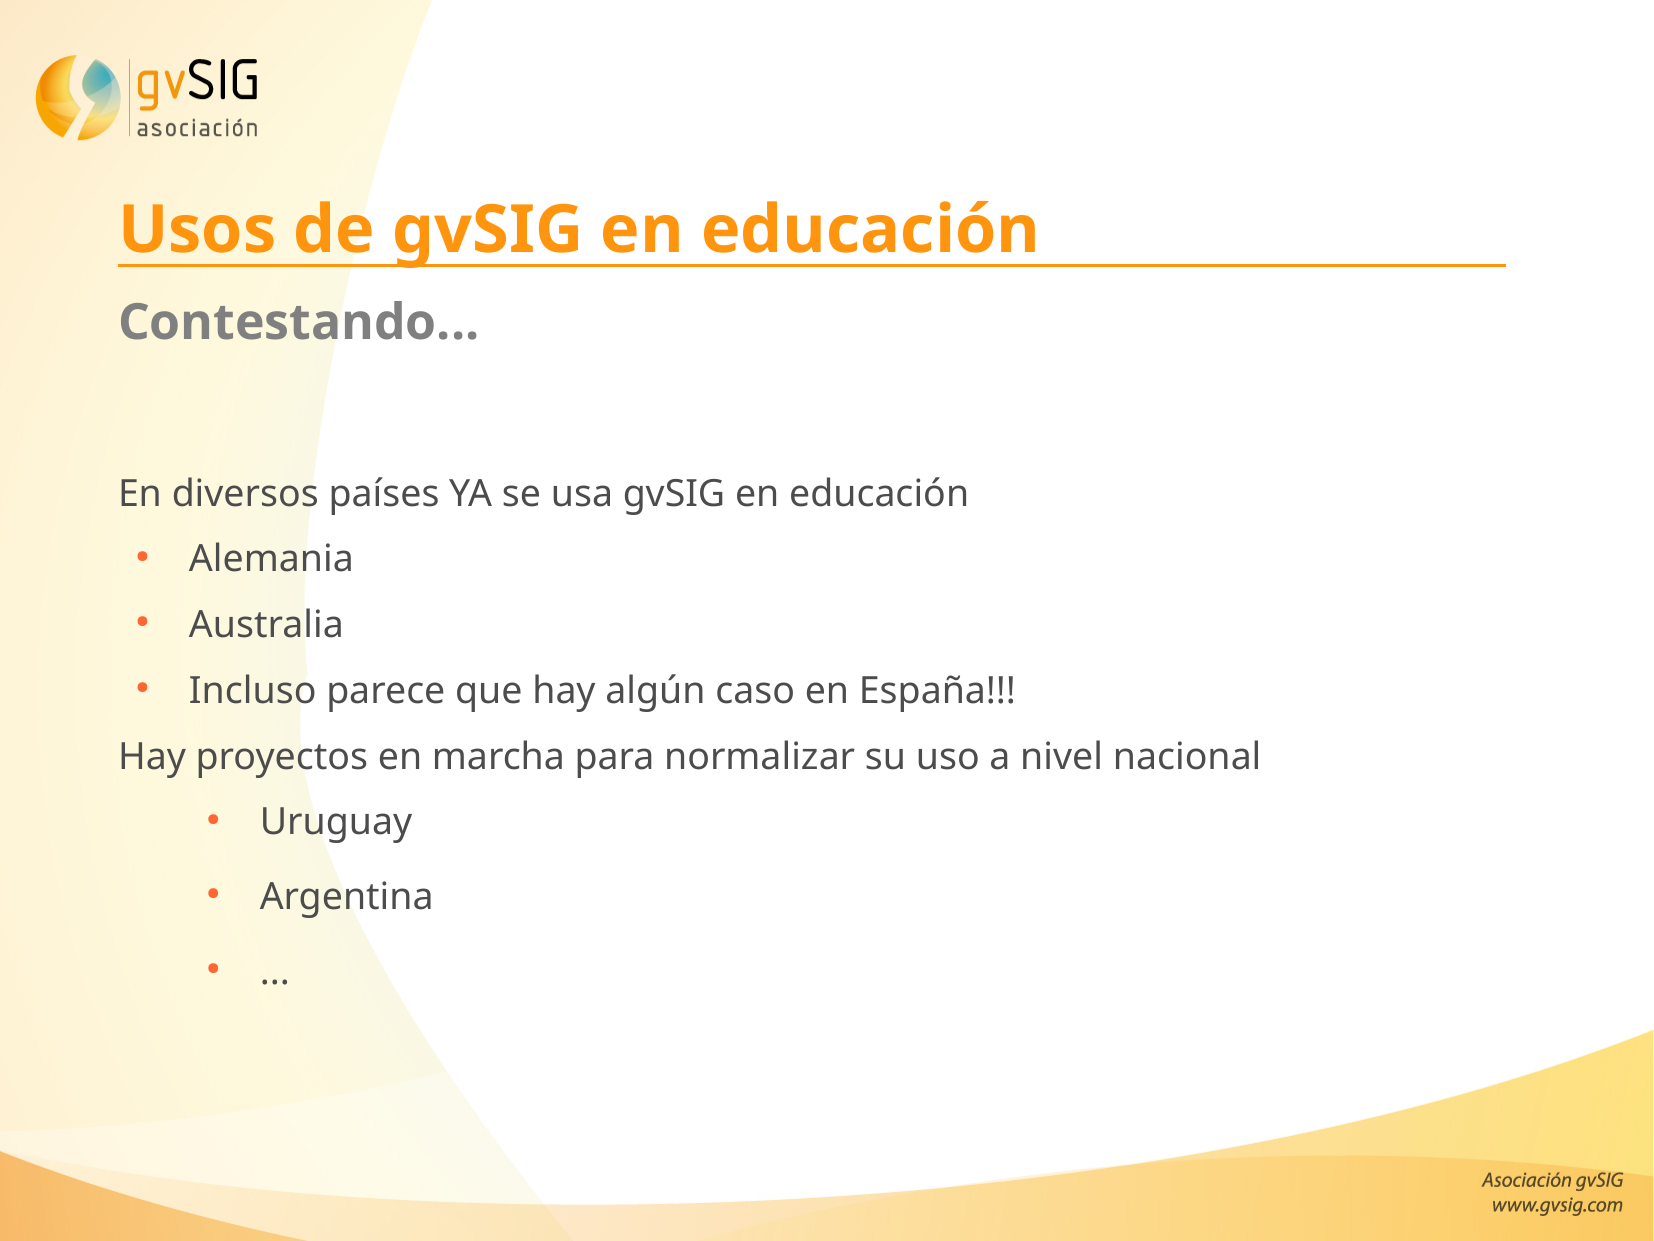

# Usos de gvSIG en educación
Contestando...
En diversos países YA se usa gvSIG en educación
Alemania
Australia
Incluso parece que hay algún caso en España!!!
Hay proyectos en marcha para normalizar su uso a nivel nacional
Uruguay
Argentina
...